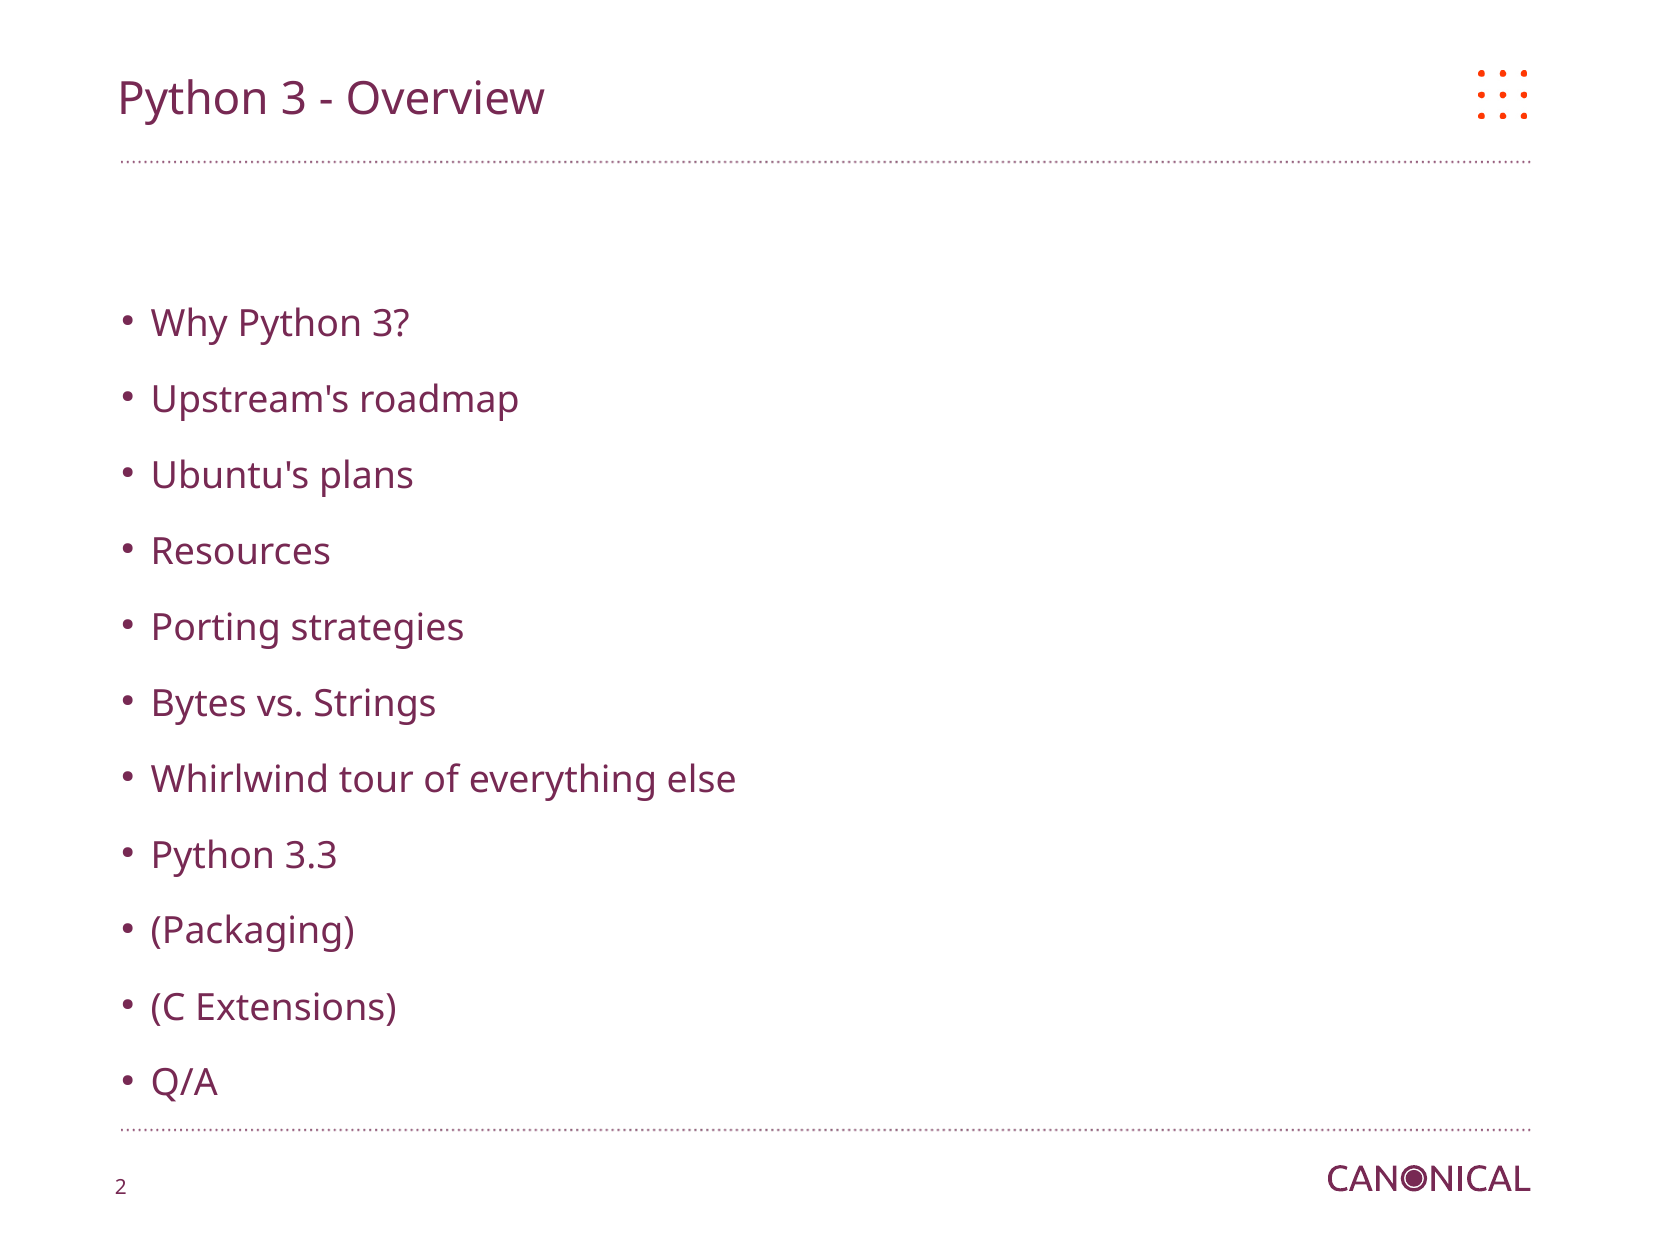

# Python 3 - Overview
Why Python 3?
Upstream's roadmap
Ubuntu's plans
Resources
Porting strategies
Bytes vs. Strings
Whirlwind tour of everything else
Python 3.3
(Packaging)
(C Extensions)
Q/A